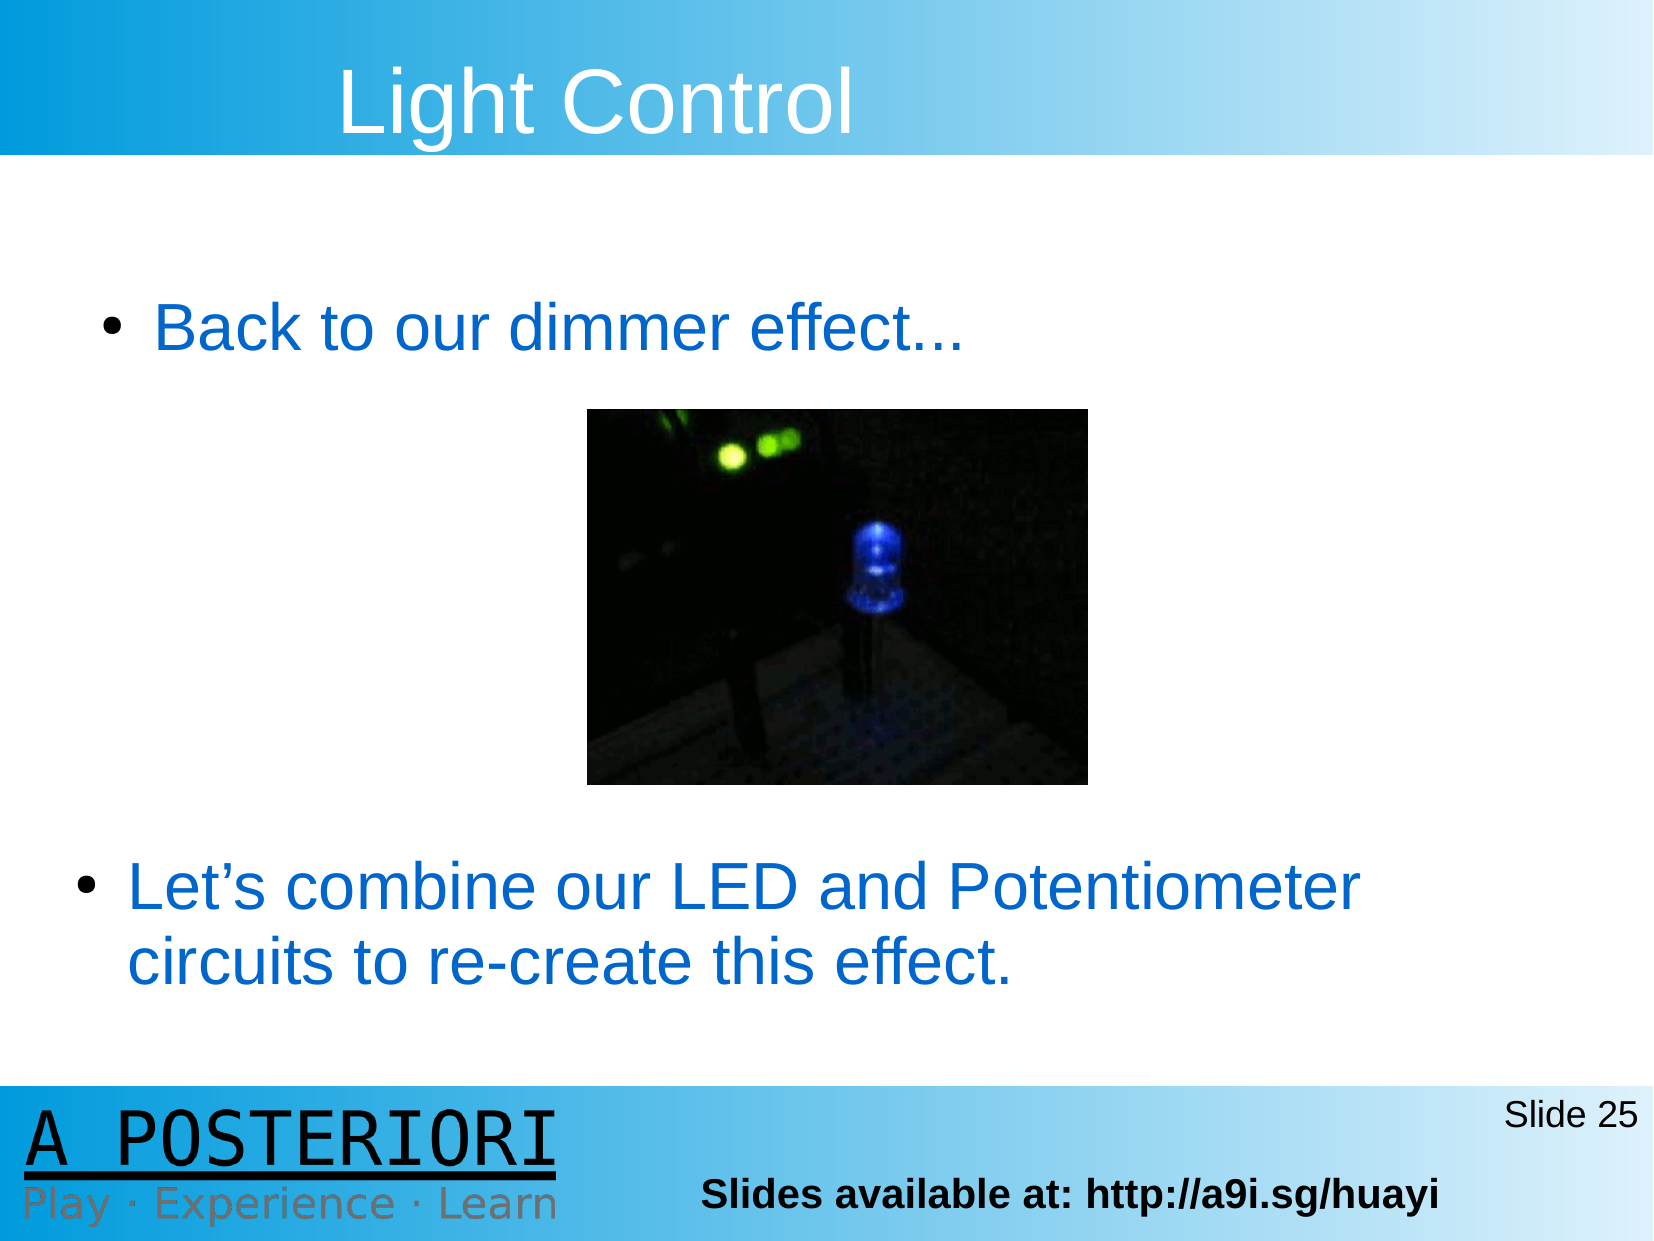

# Light Control
Back to our dimmer effect...
Let’s combine our LED and Potentiometer circuits to re-create this effect.